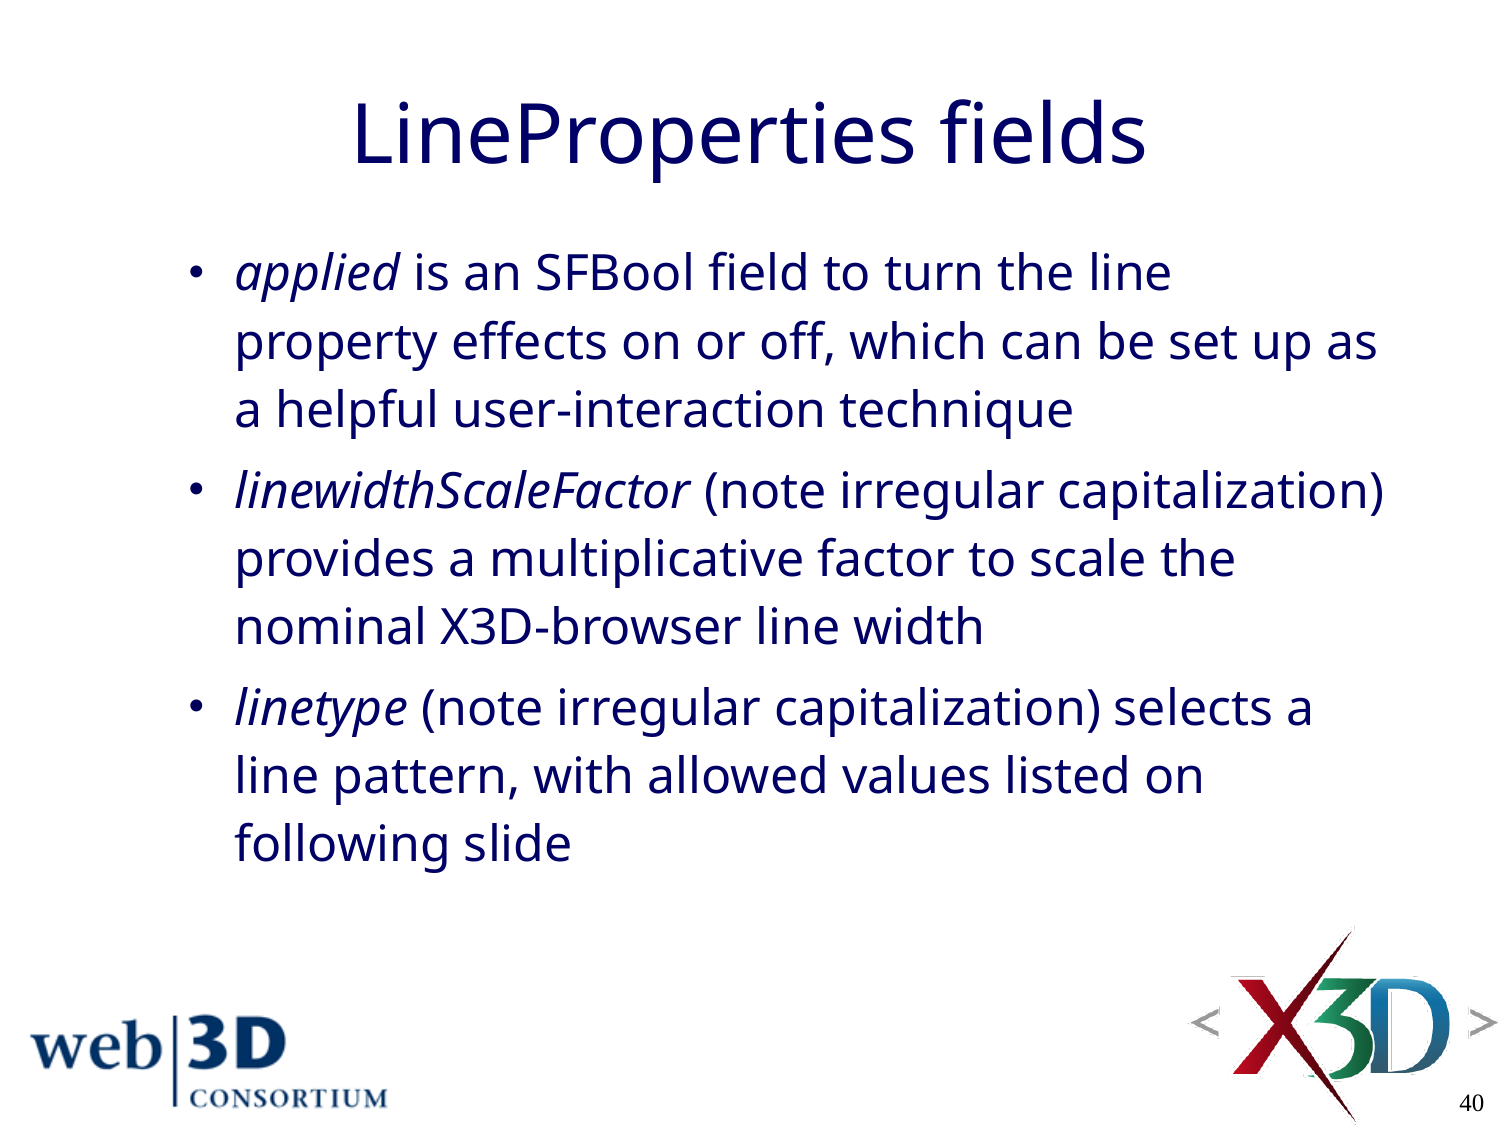

# LineProperties fields
applied is an SFBool field to turn the line property effects on or off, which can be set up as a helpful user-interaction technique
linewidthScaleFactor (note irregular capitalization) provides a multiplicative factor to scale the nominal X3D-browser line width
linetype (note irregular capitalization) selects a line pattern, with allowed values listed on following slide